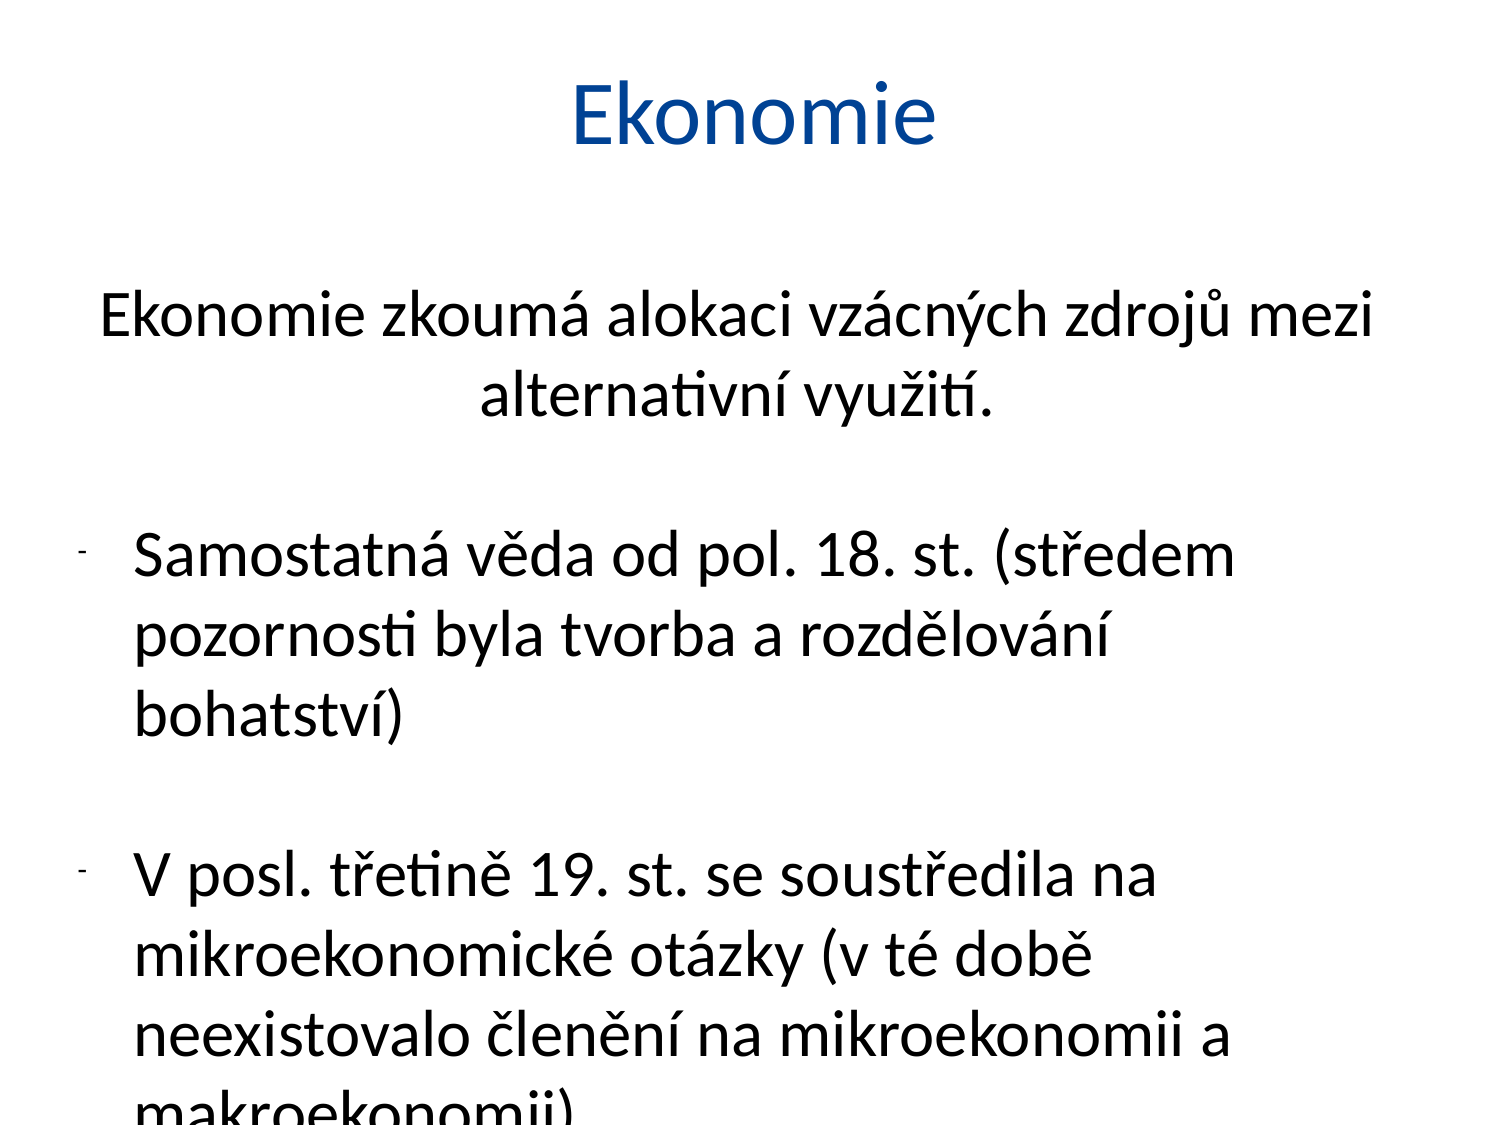

# Ekonomie
Ekonomie zkoumá alokaci vzácných zdrojů mezi alternativní využití.
Samostatná věda od pol. 18. st. (středem pozornosti byla tvorba a rozdělování bohatství)
V posl. třetině 19. st. se soustředila na mikroekonomické otázky (v té době neexistovalo členění na mikroekonomii a makroekonomii)